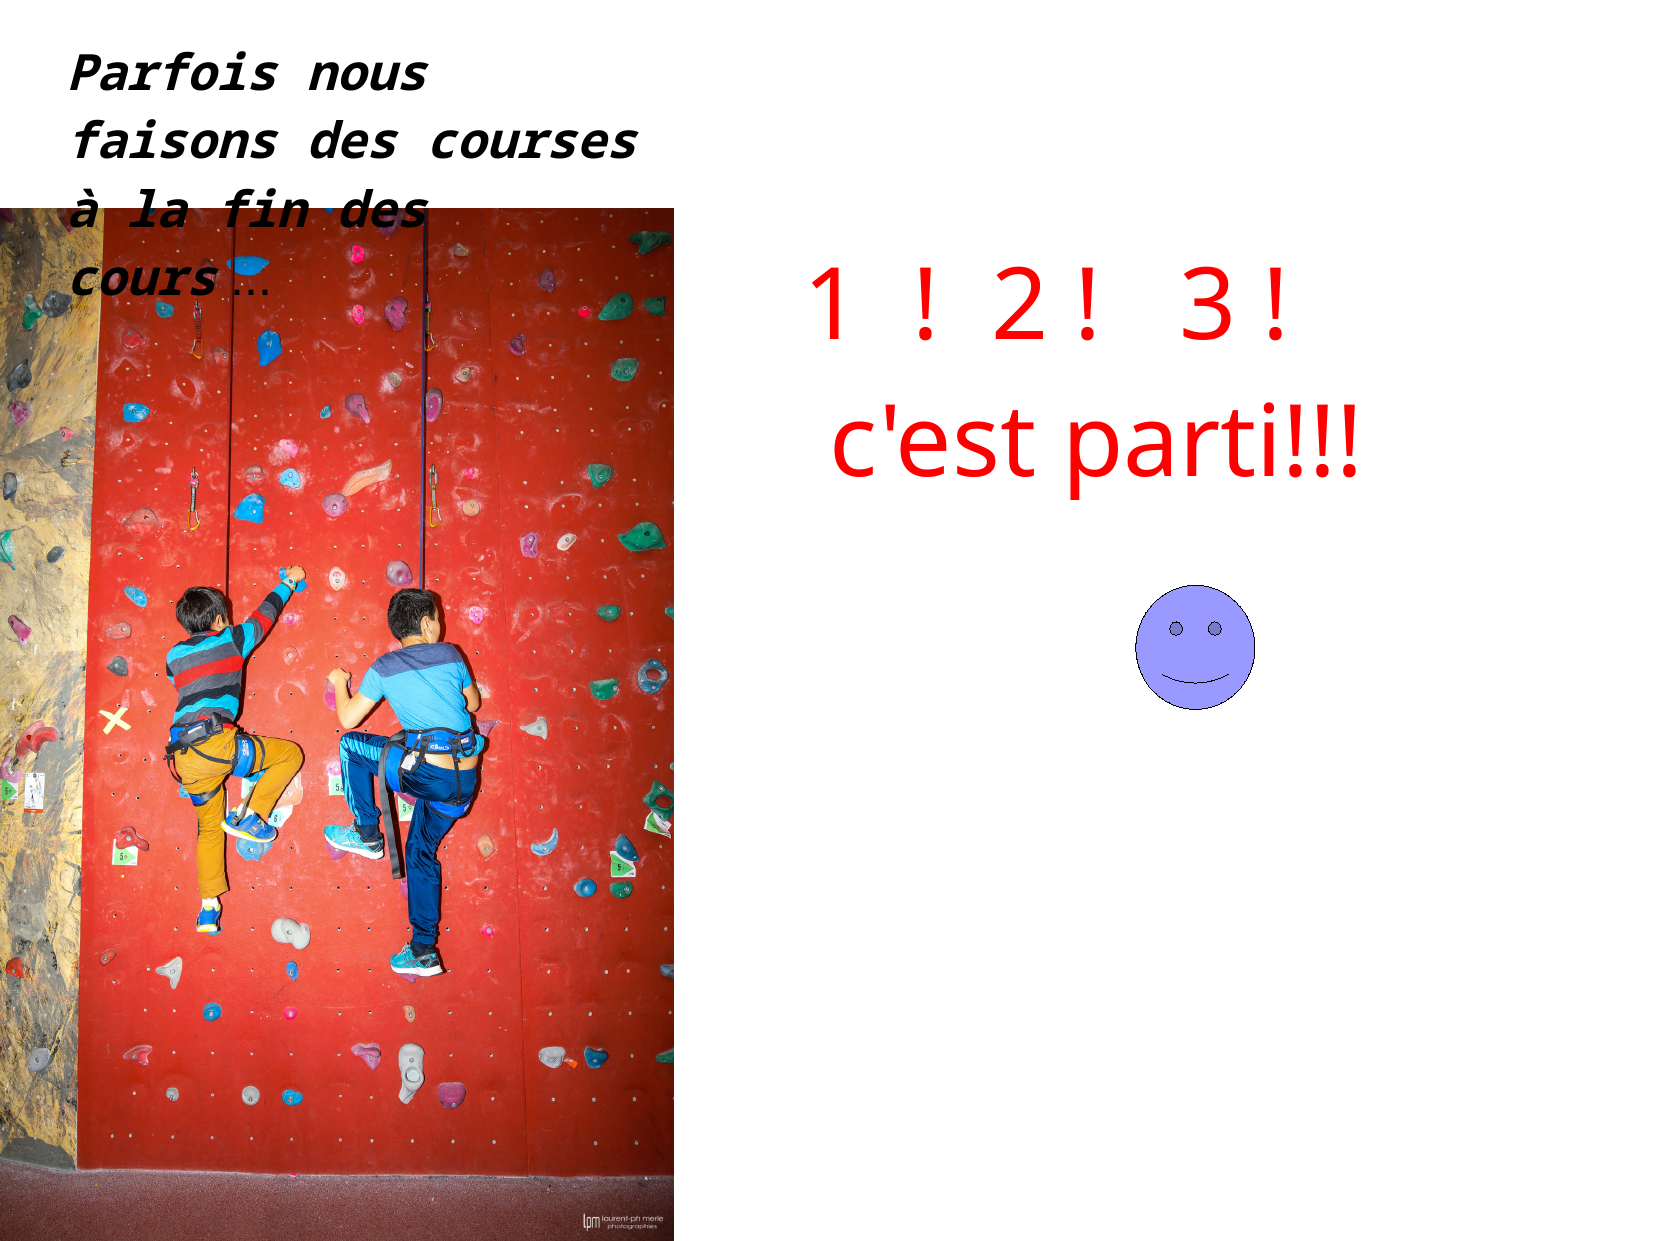

Parfois nous faisons des courses à la fin des cours ...
1 ! 2 ! 3 !
 c'est parti!!!